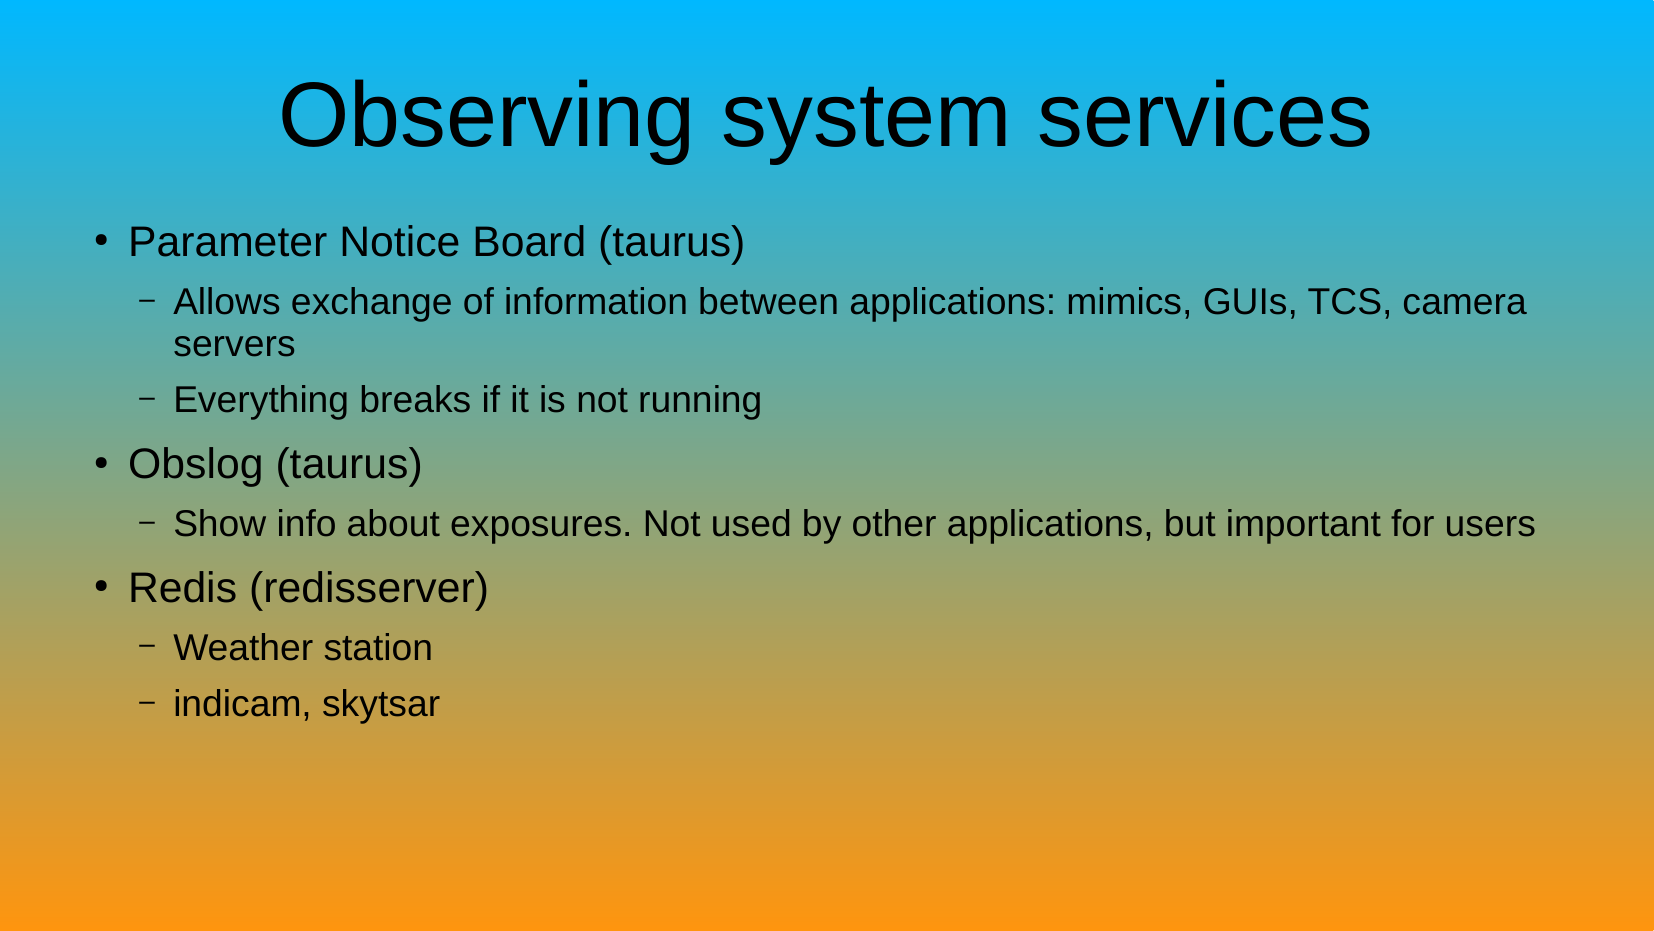

# Observing system services
Parameter Notice Board (taurus)
Allows exchange of information between applications: mimics, GUIs, TCS, camera servers
Everything breaks if it is not running
Obslog (taurus)
Show info about exposures. Not used by other applications, but important for users
Redis (redisserver)
Weather station
indicam, skytsar